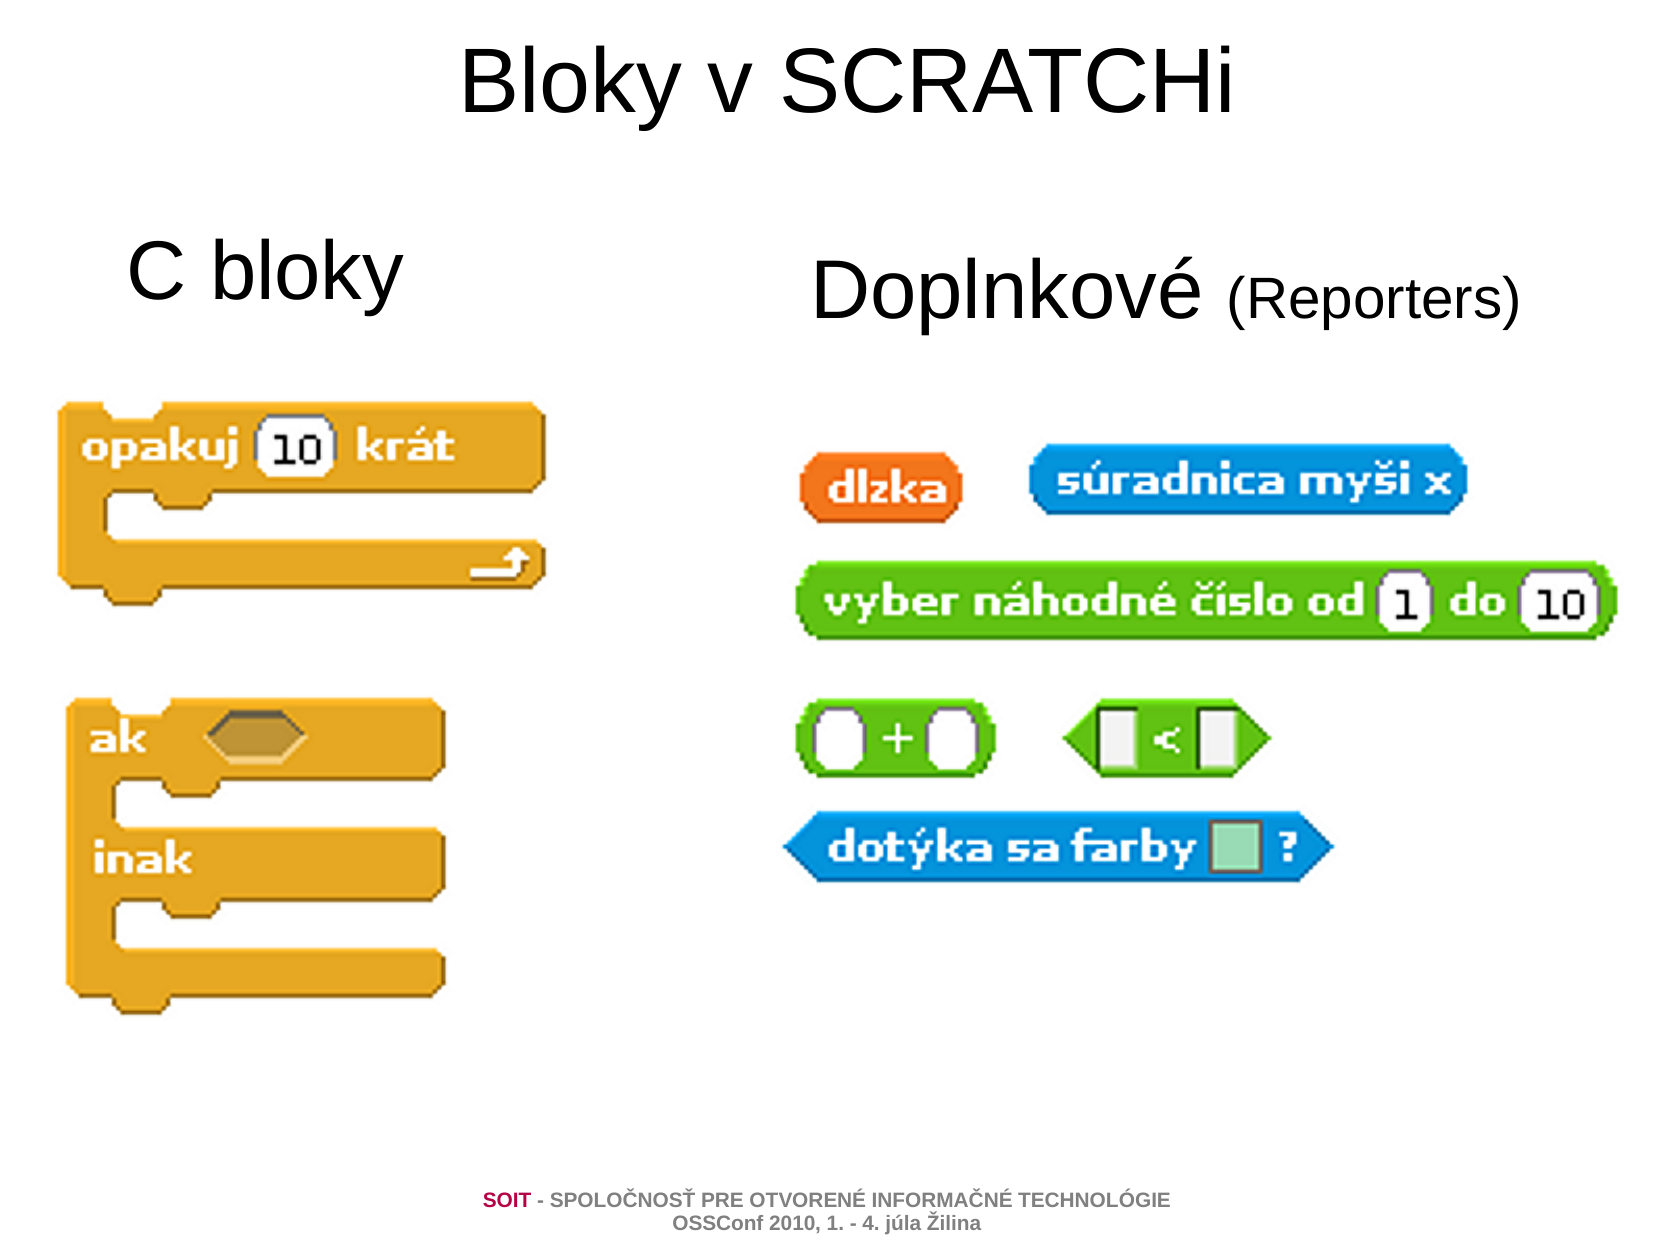

# Bloky v SCRATCHi
C bloky
Doplnkové (Reporters)
SOIT - SPOLOČNOSŤ PRE OTVORENÉ INFORMAČNÉ TECHNOLÓGIE
OSSConf 2010, 1. - 4. júla Žilina